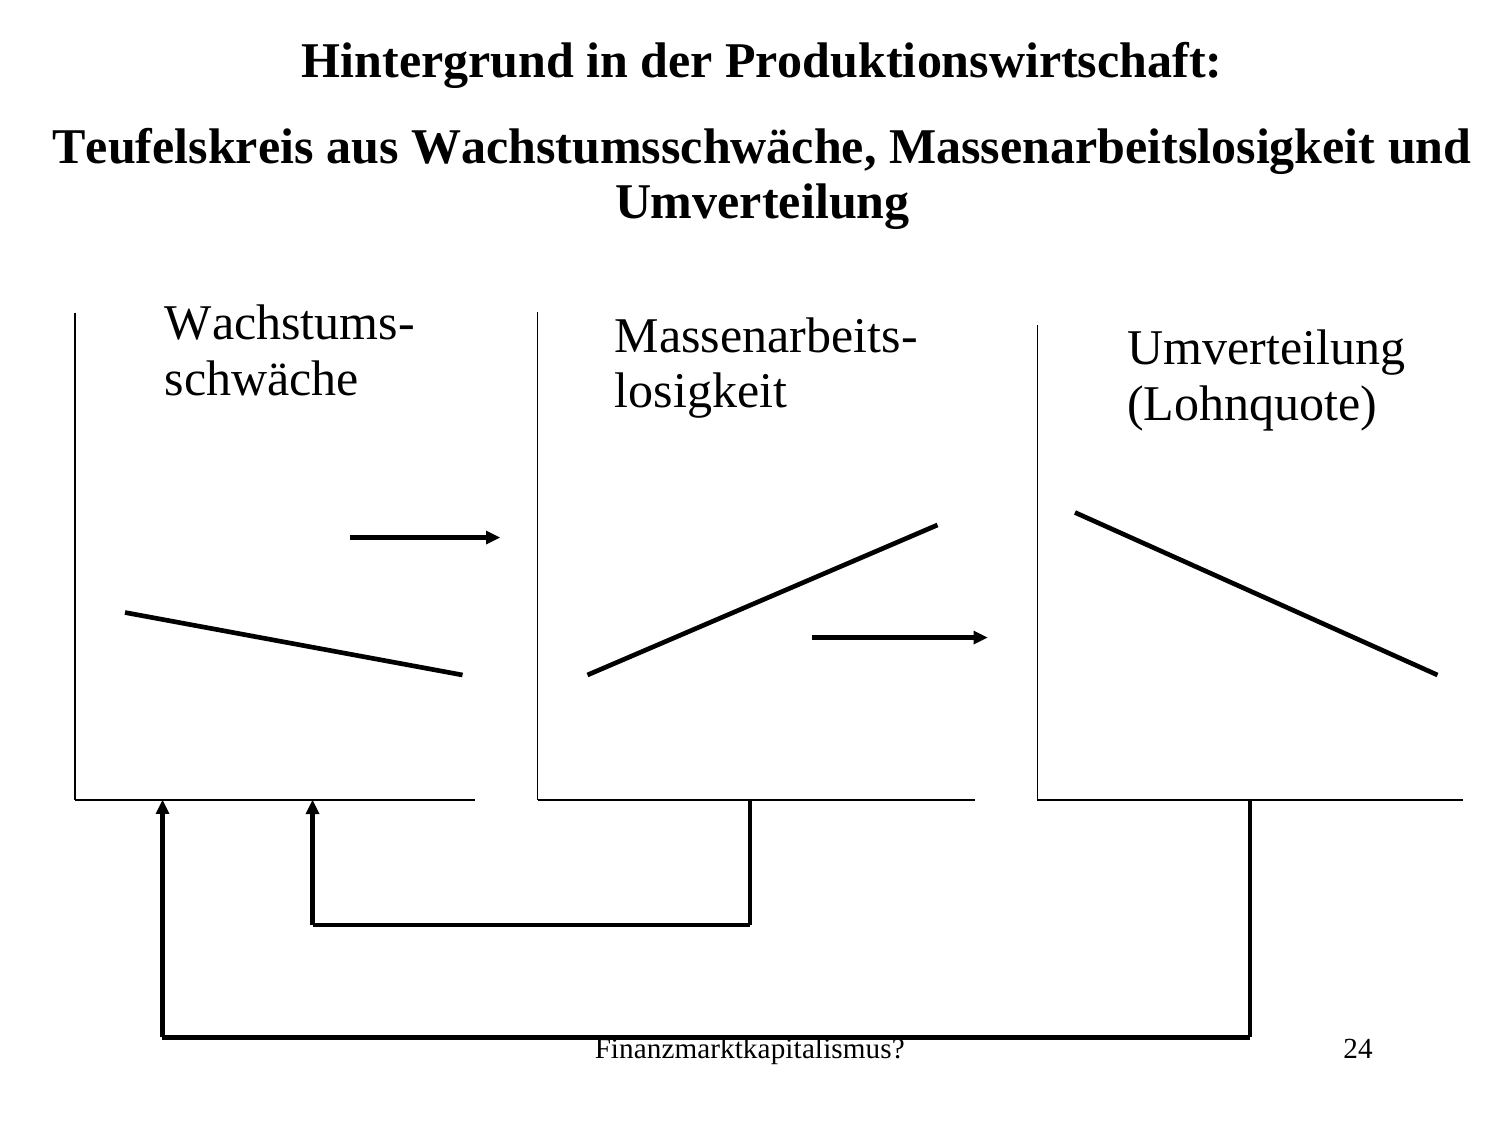

Hintergrund in der Produktionswirtschaft:
Teufelskreis aus Wachstumsschwäche, Massenarbeitslosigkeit und Umverteilung
Wachstums-schwäche
Massenarbeits-losigkeit
Umverteilung(Lohnquote)
Finanzmarktkapitalismus?
24